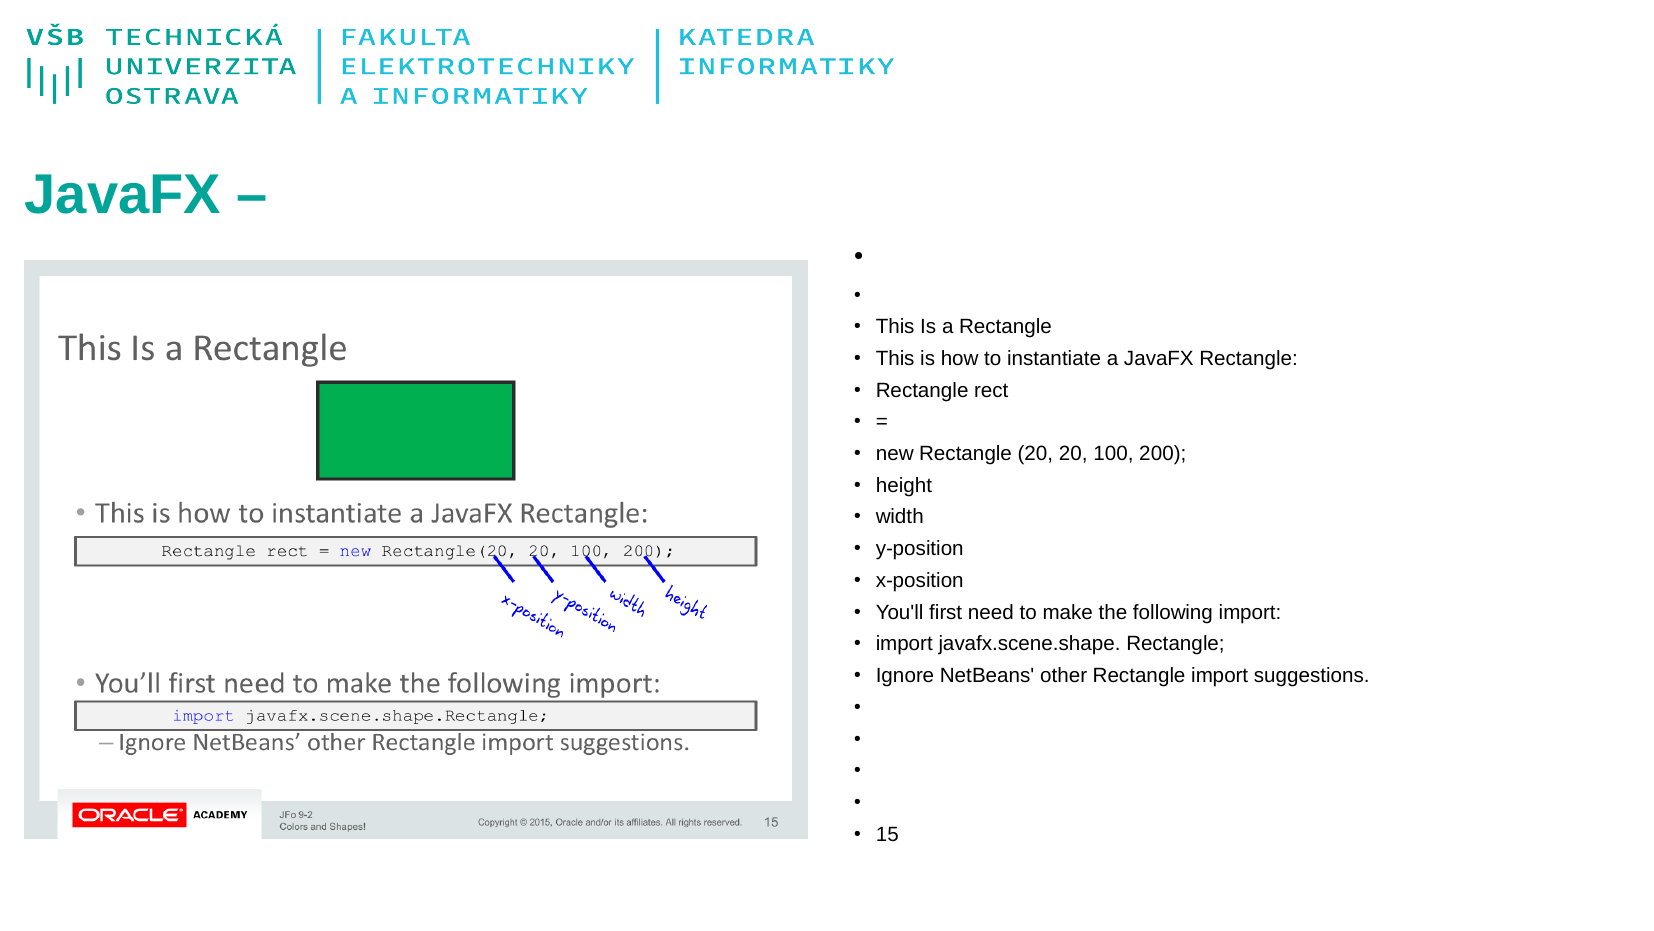

# JavaFX –
﻿
This Is a Rectangle
This is how to instantiate a JavaFX Rectangle:
Rectangle rect
=
new Rectangle (20, 20, 100, 200);
height
width
y-position
x-position
You'll first need to make the following import:
import javafx.scene.shape. Rectangle;
Ignore NetBeans' other Rectangle import suggestions.
15